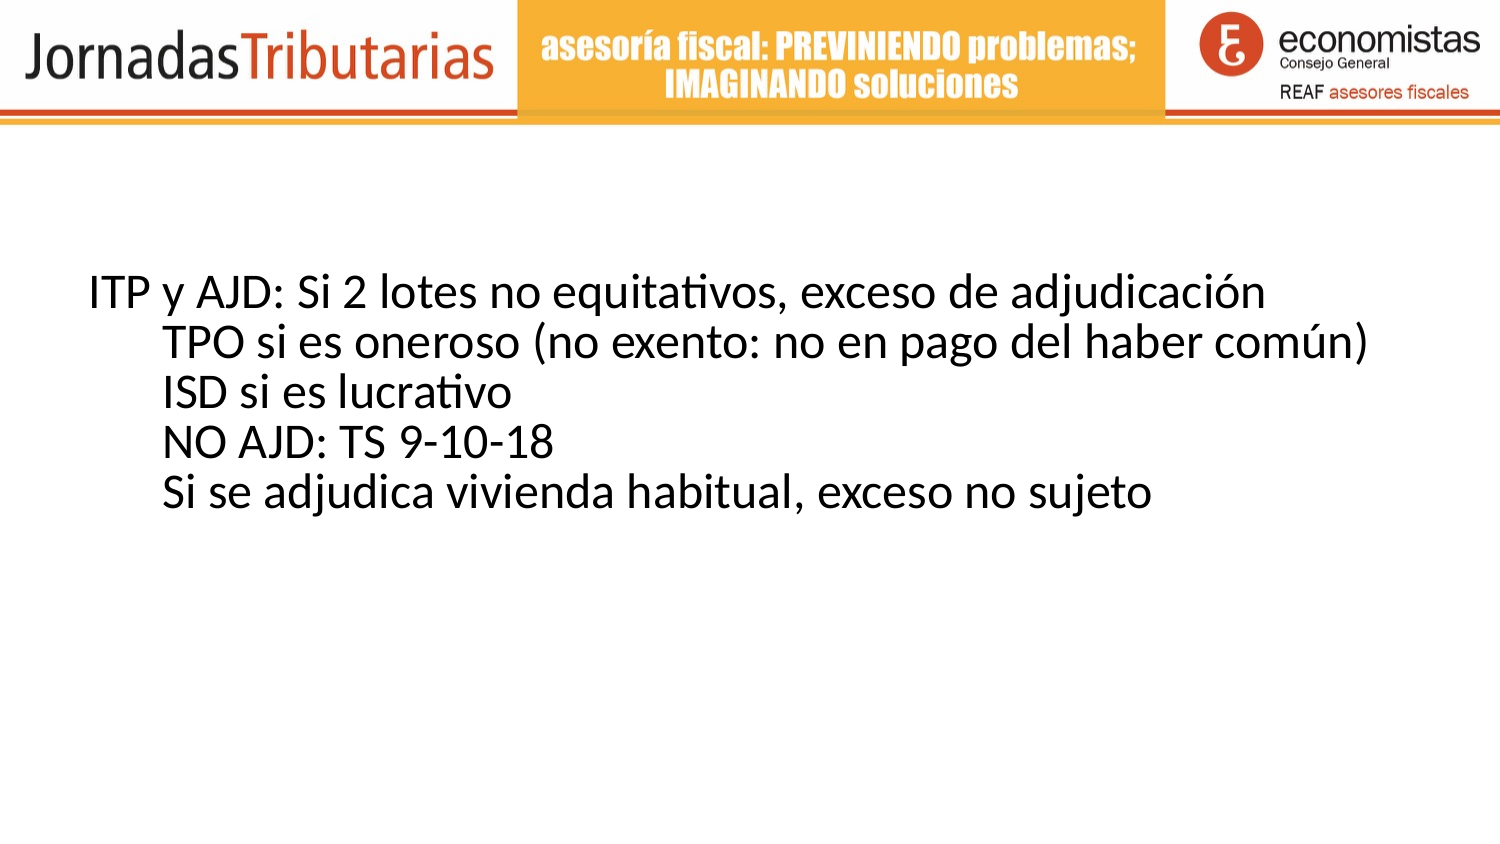

ITP y AJD: Si 2 lotes no equitativos, exceso de adjudicación
		TPO si es oneroso (no exento: no en pago del haber común)
		ISD si es lucrativo
		NO AJD: TS 9-10-18
		Si se adjudica vivienda habitual, exceso no sujeto